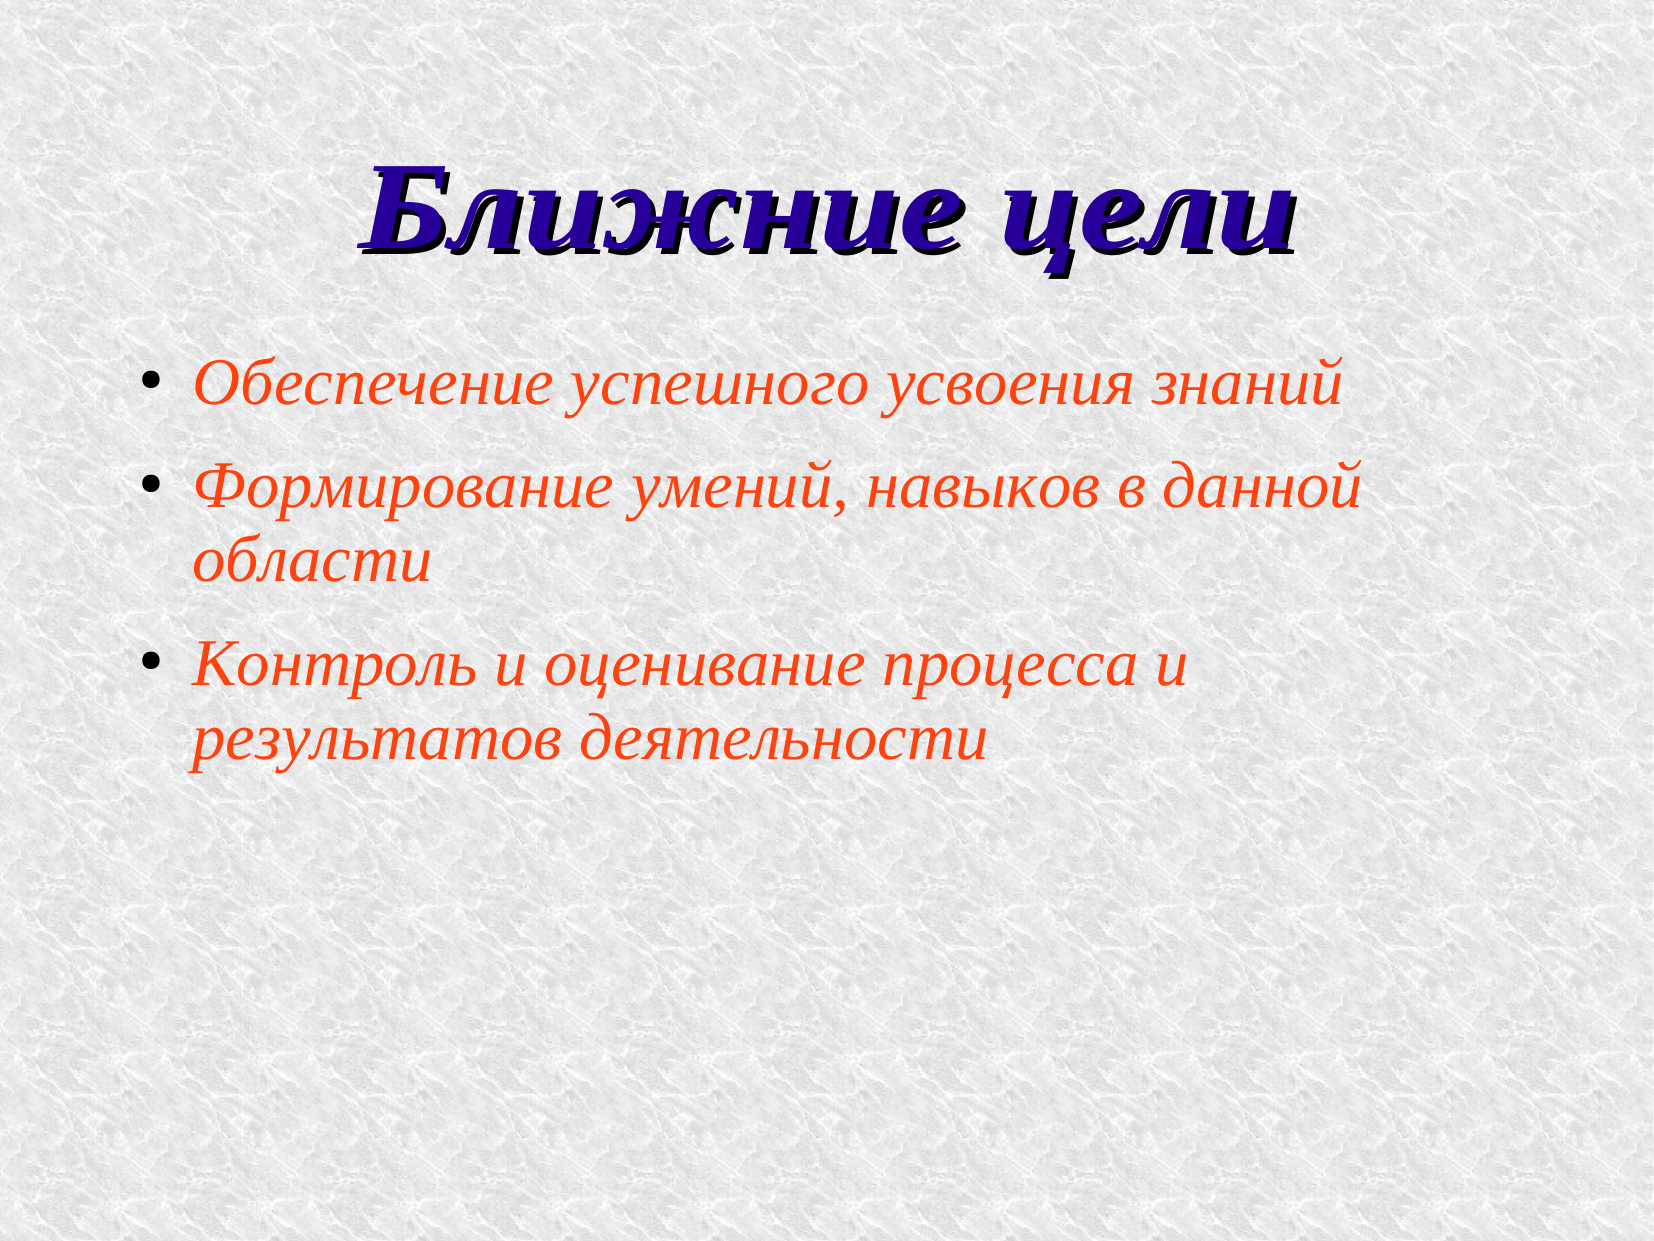

# Ближние цели
Обеспечение успешного усвоения знаний
Формирование умений, навыков в данной области
Контроль и оценивание процесса и результатов деятельности